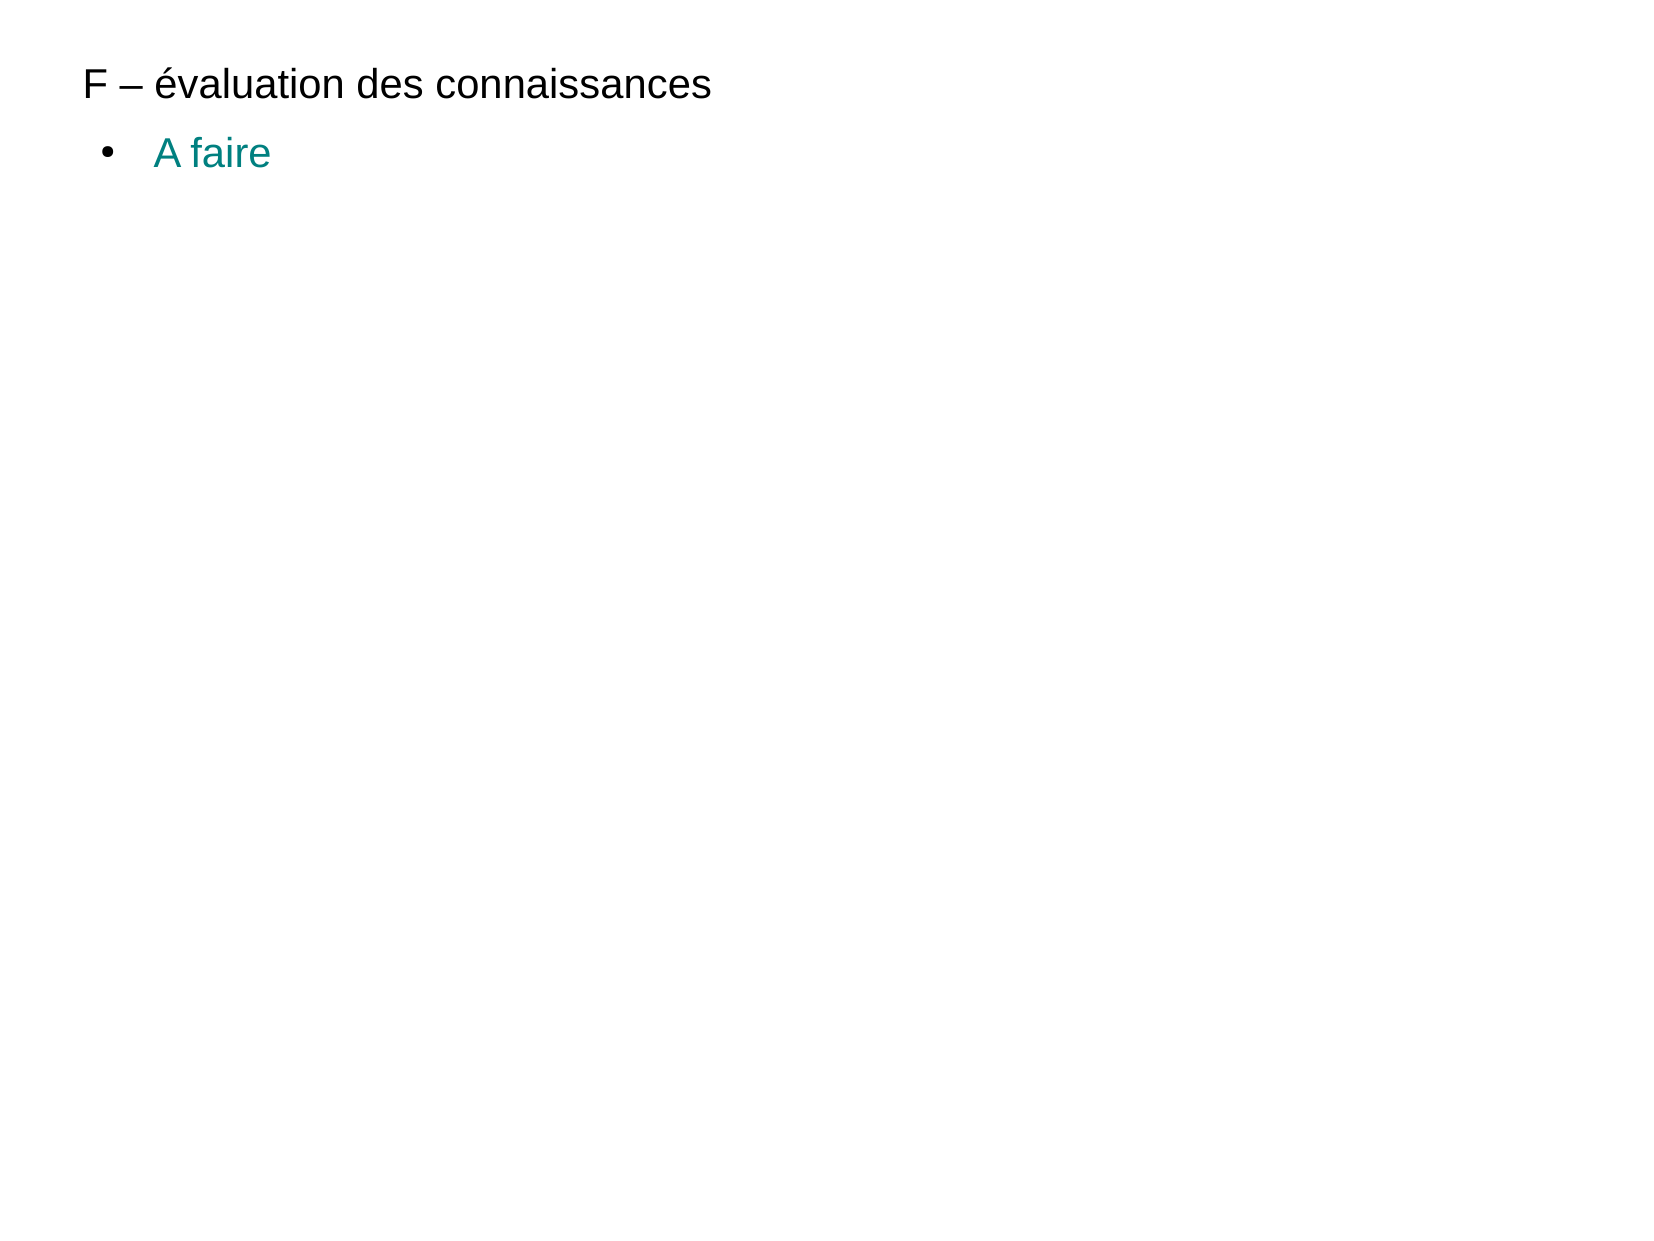

# F – évaluation des connaissances
A faire